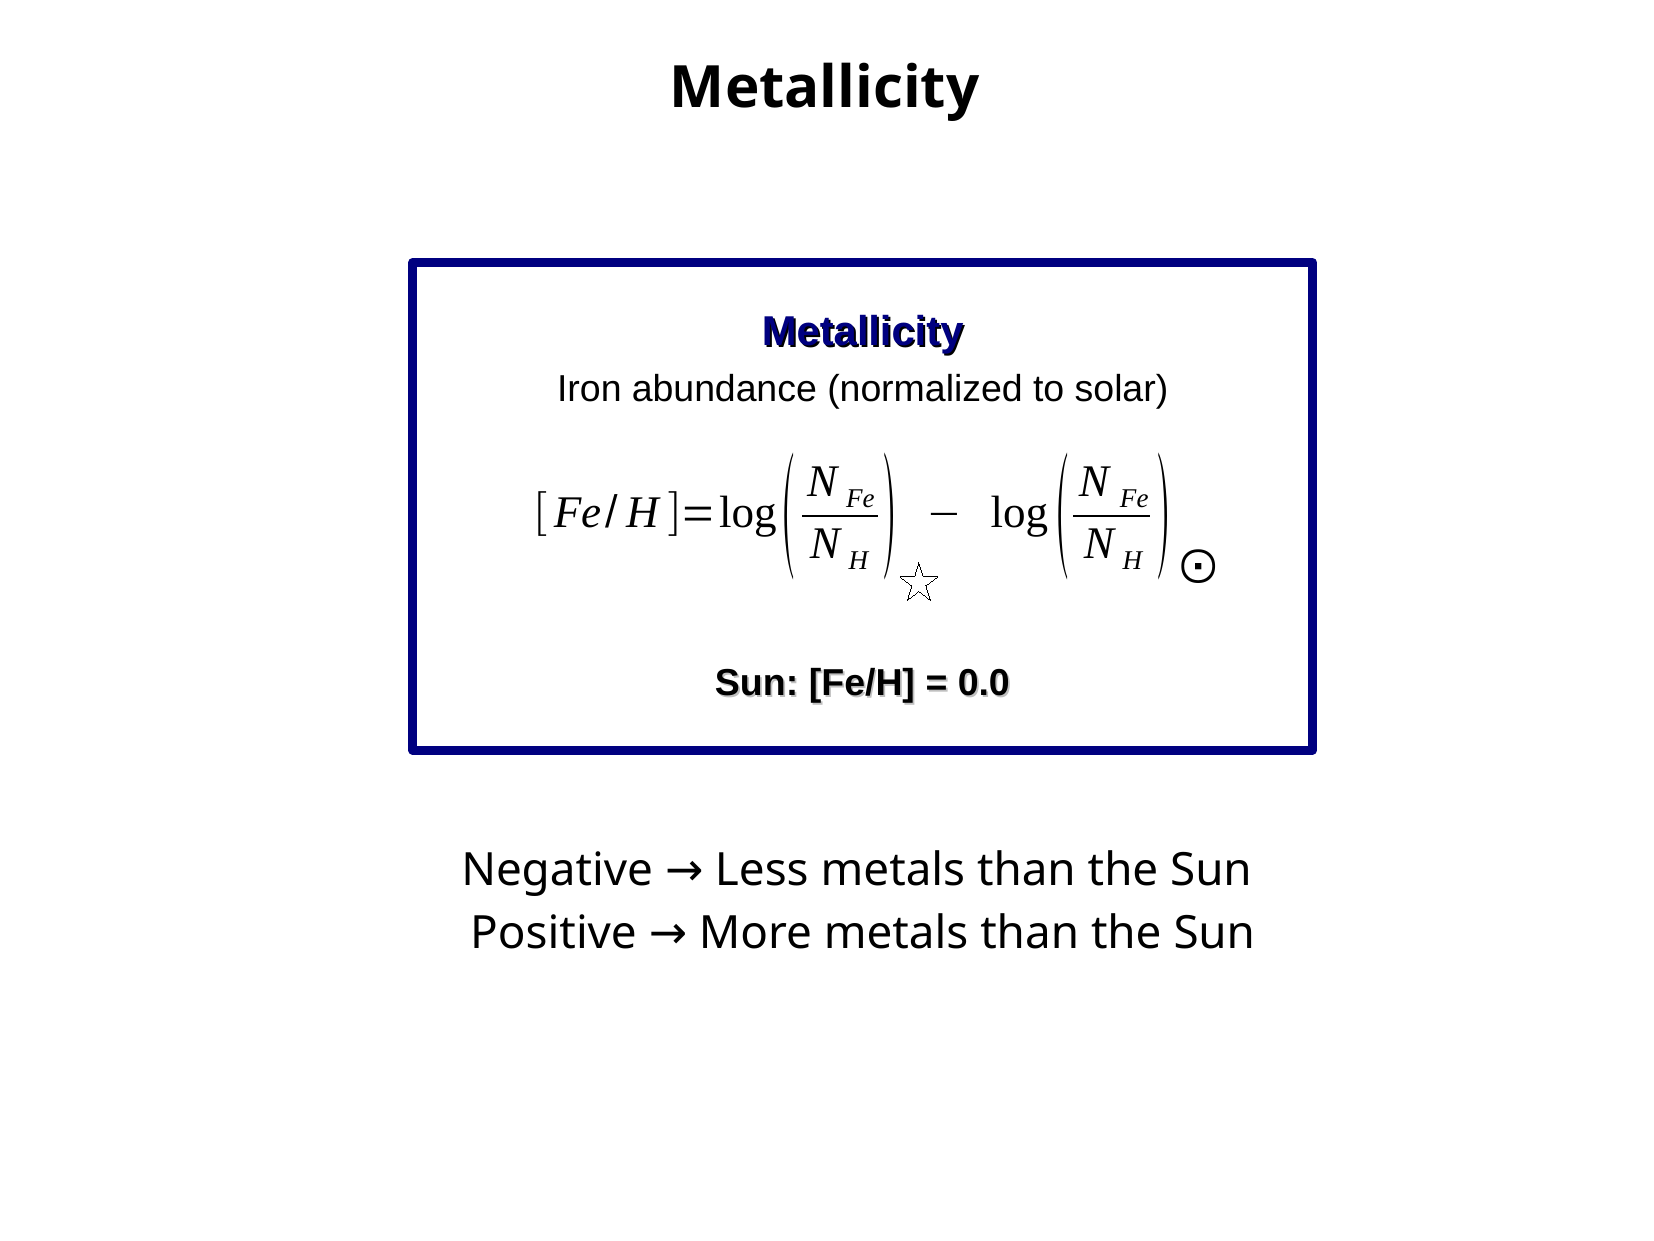

Metallicity
Metallicity
Iron abundance (normalized to solar)
Sun: [Fe/H] = 0.0
⊙
Negative → Less metals than the Sun
Positive → More metals than the Sun